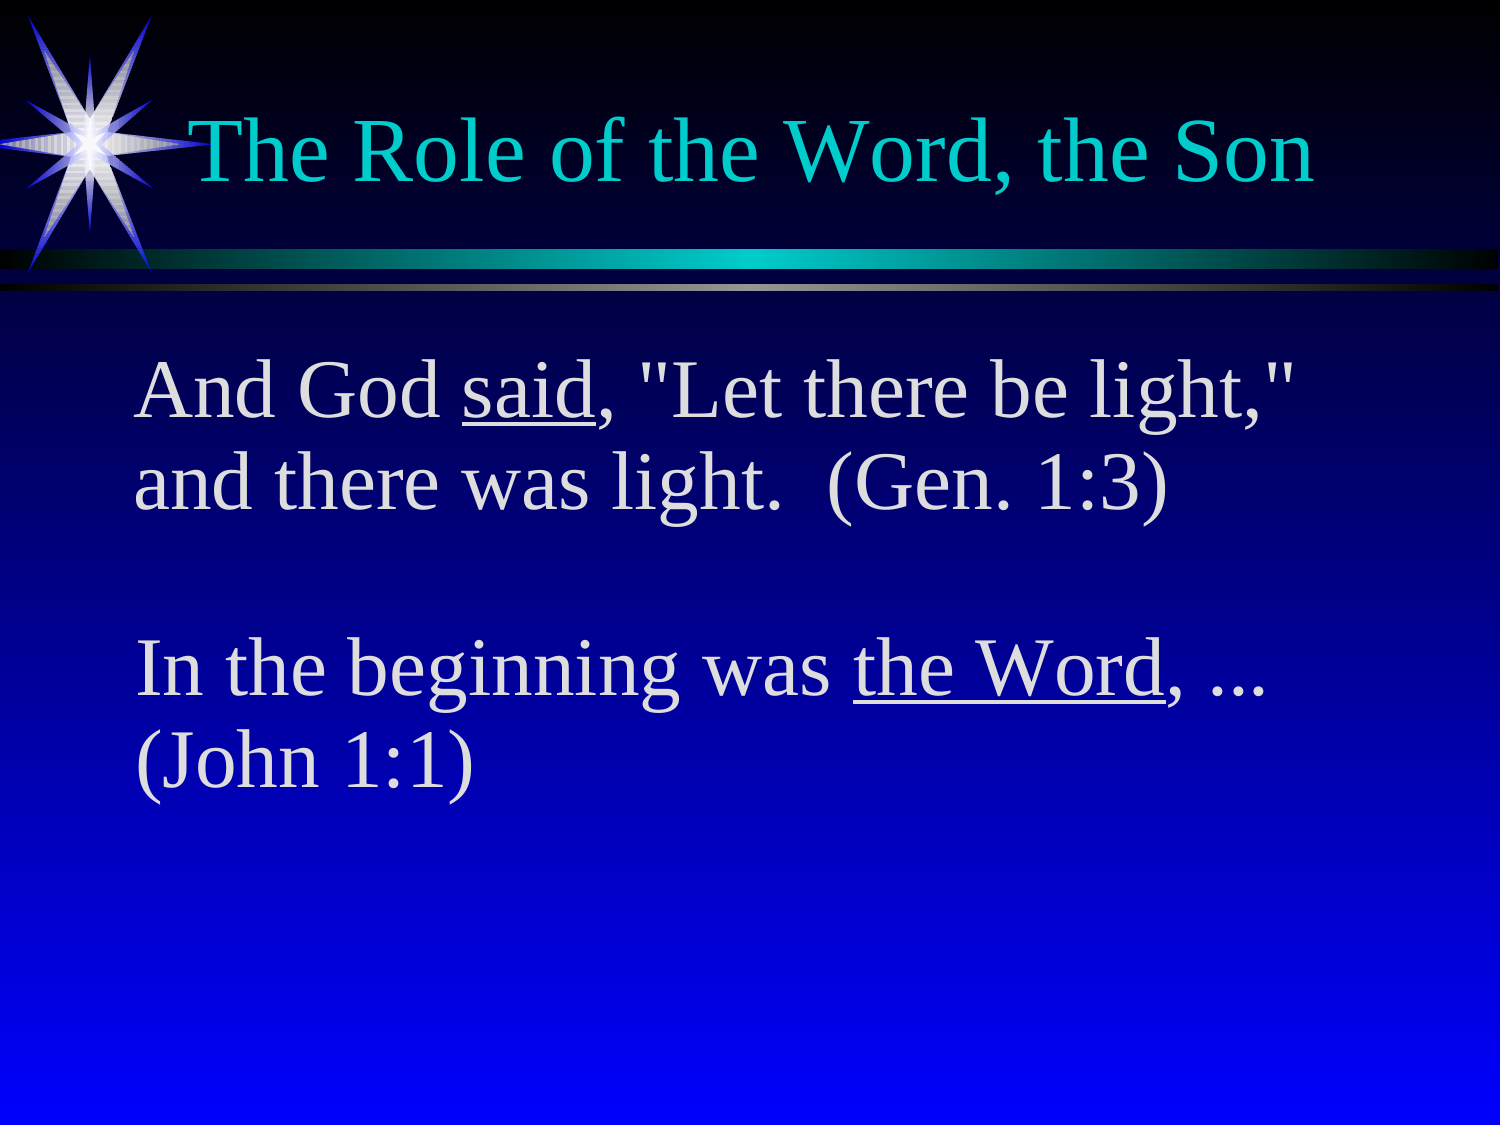

# The Role of the Word, the Son
And God said, "Let there be light," and there was light. (Gen. 1:3)
In the beginning was the Word, ... (John 1:1)